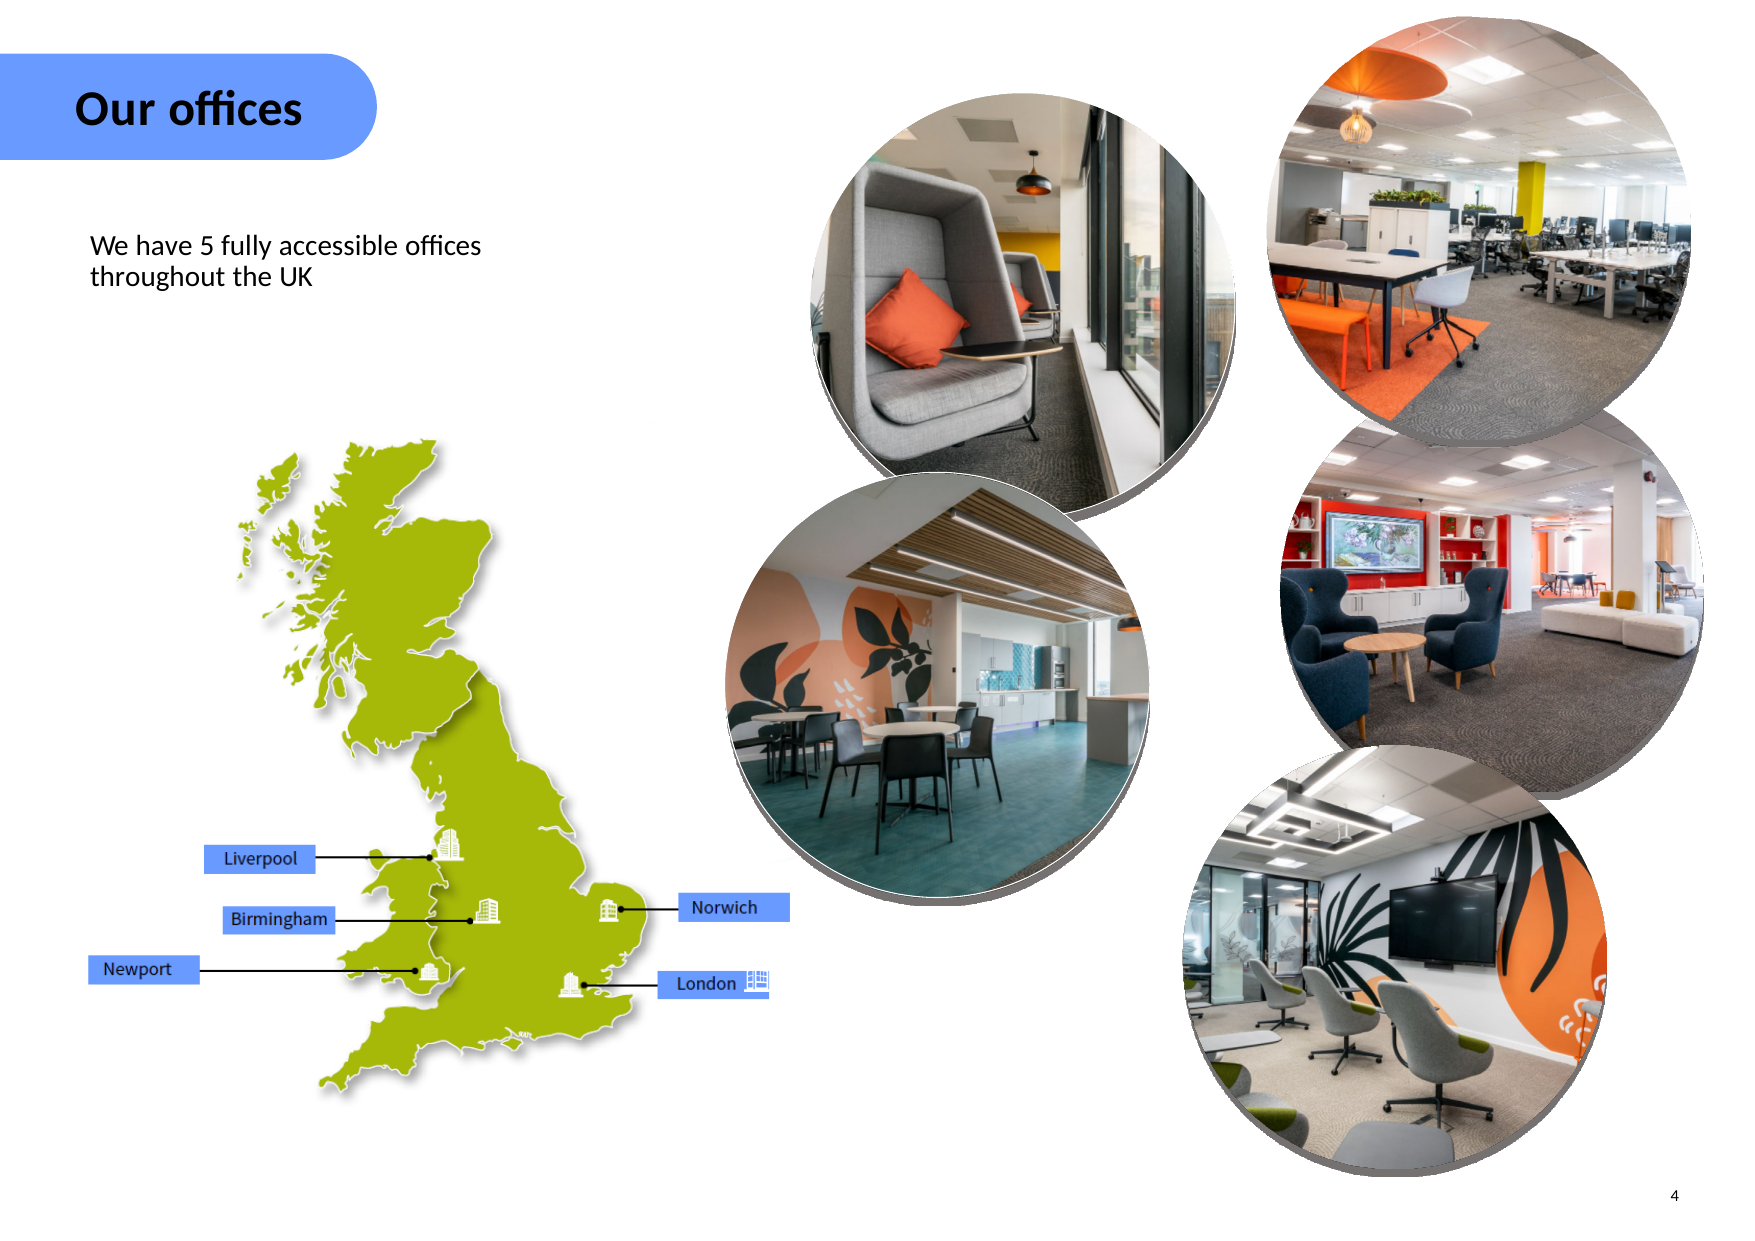

# Our offices
We have 5 fully accessible offices throughout the UK